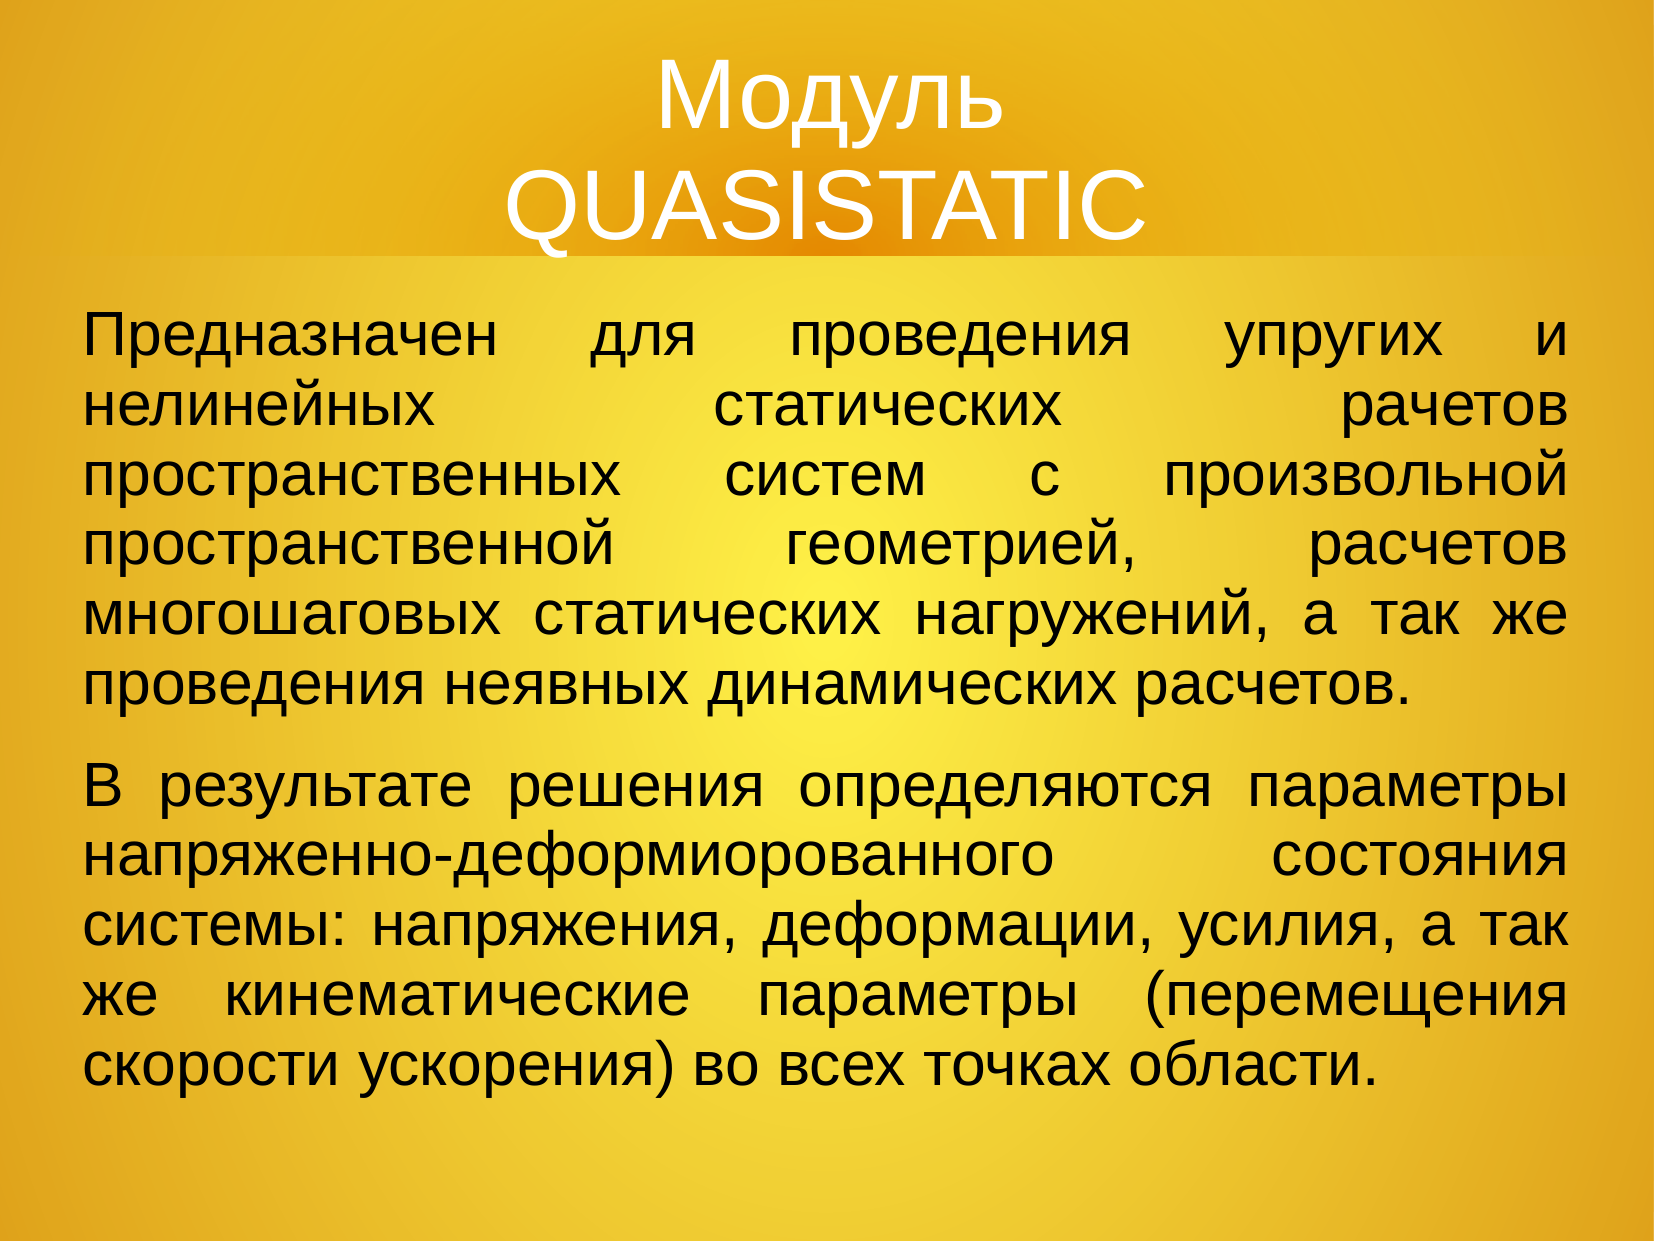

# Модуль QUASISTATIС
Предназначен для проведения упругих и нелинейных статических рачетов пространственных систем с произвольной пространственной геометрией, расчетов многошаговых статических нагружений, а так же проведения неявных динамических расчетов.
В результате решения определяются параметры напряженно-деформиорованного состояния системы: напряжения, деформации, усилия, а так же кинематические параметры (перемещения скорости ускорения) во всех точках области.